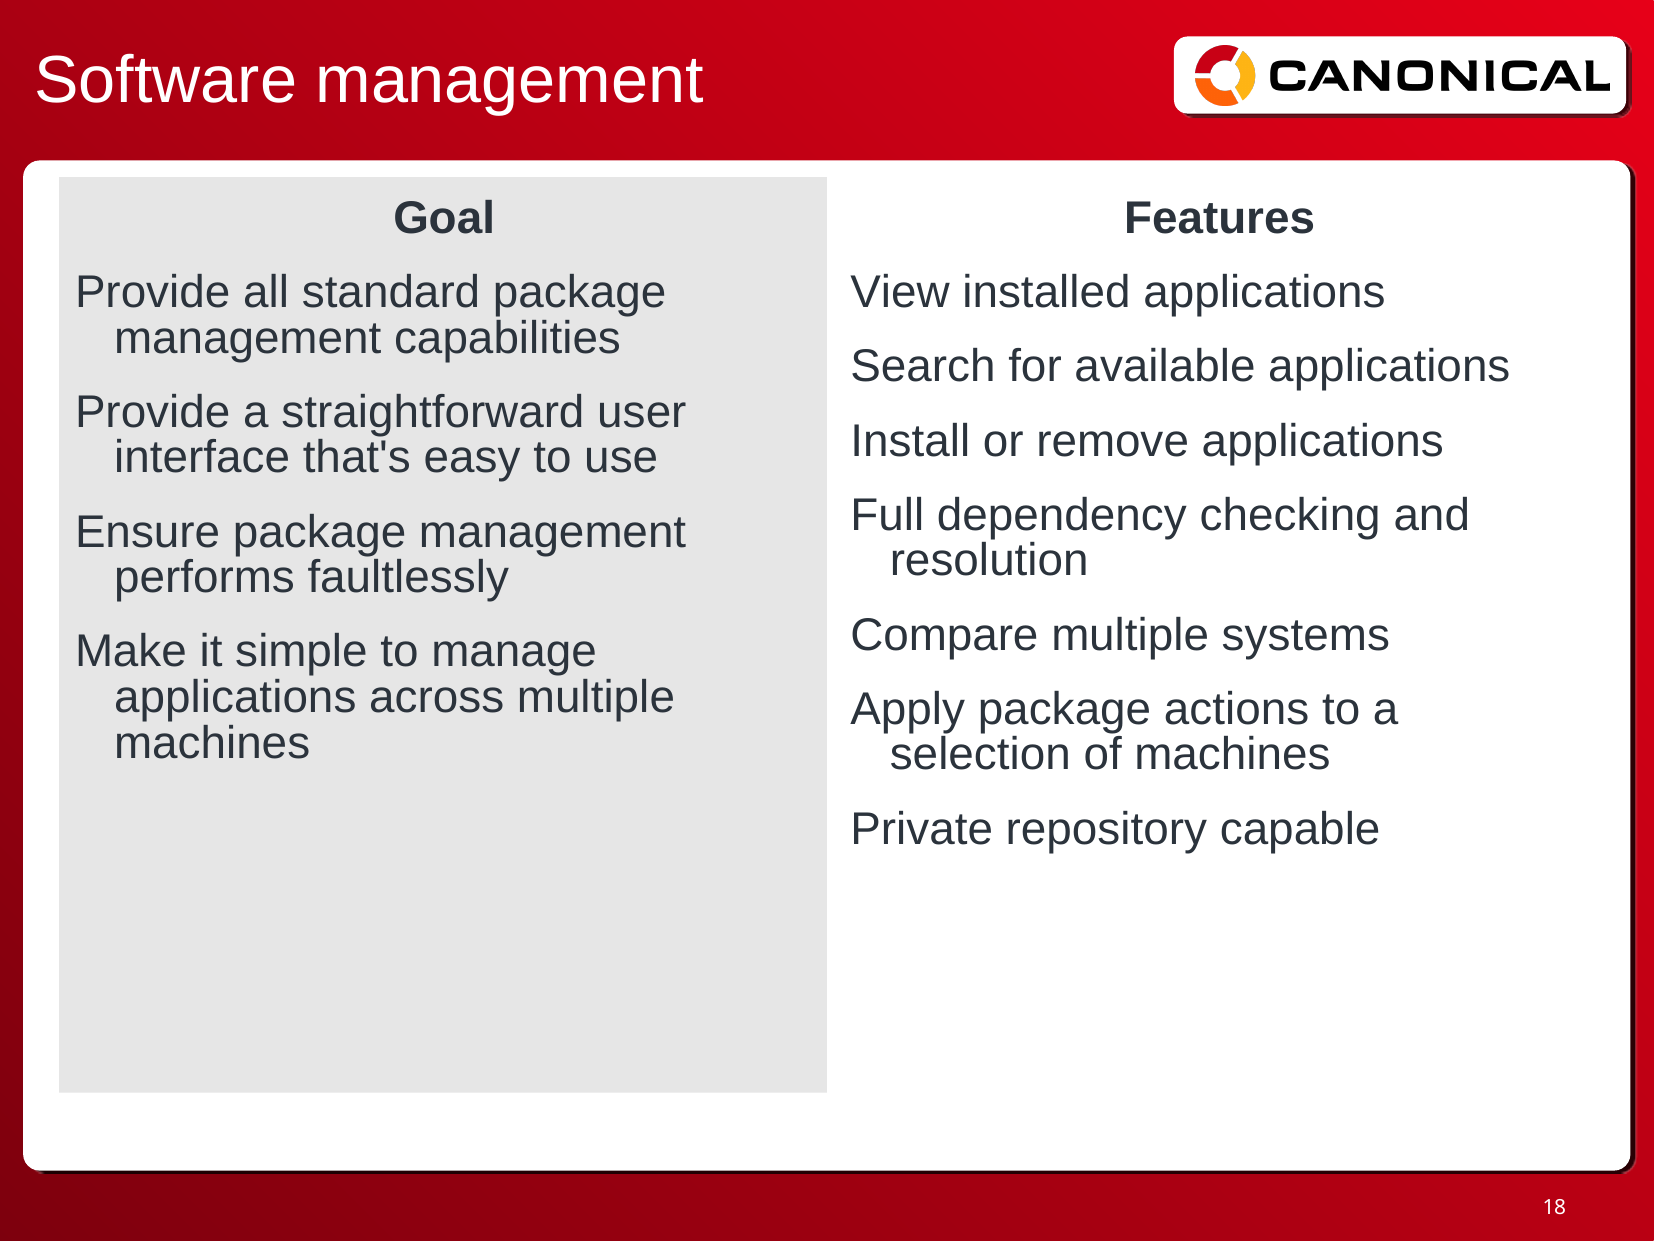

# Software management
Goal
Provide all standard package management capabilities
Provide a straightforward user interface that's easy to use
Ensure package management performs faultlessly
Make it simple to manage applications across multiple machines
Features
View installed applications
Search for available applications
Install or remove applications
Full dependency checking and resolution
Compare multiple systems
Apply package actions to a selection of machines
Private repository capable
18